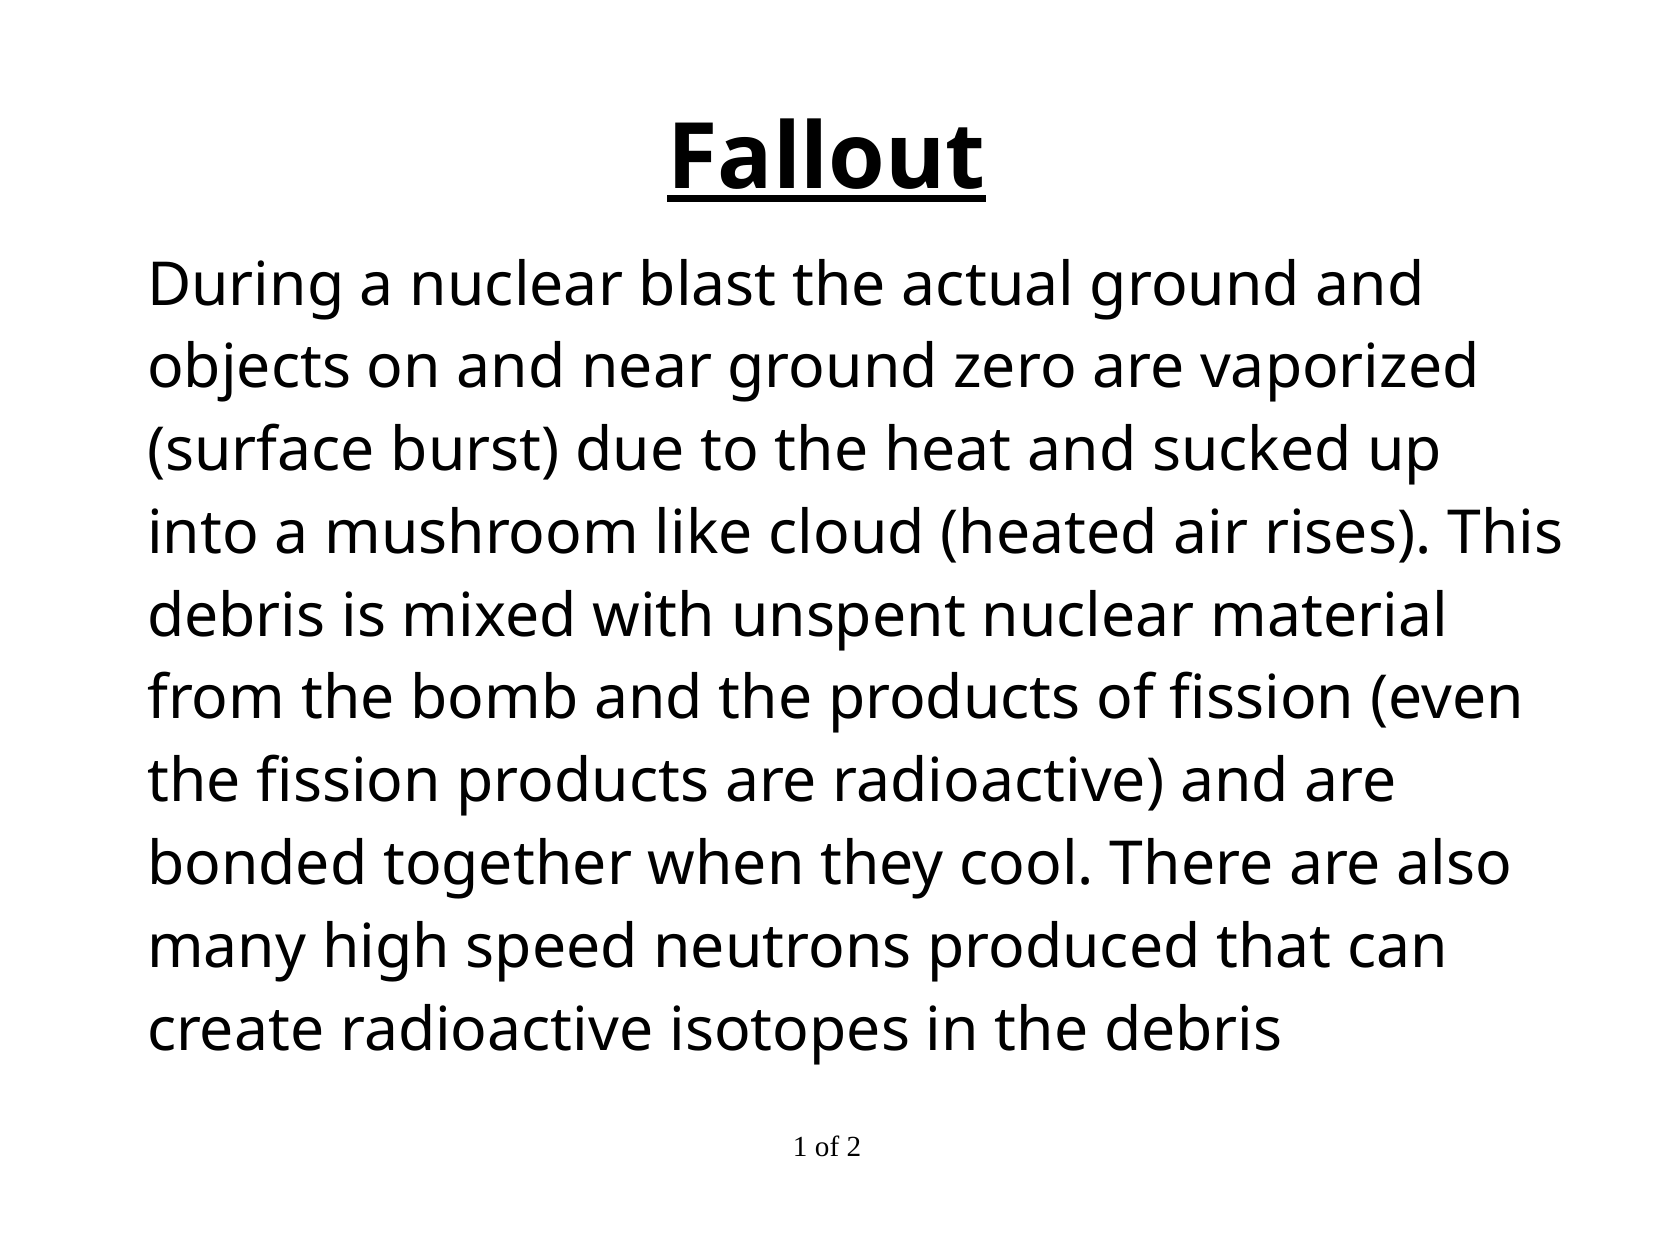

# Fallout
During a nuclear blast the actual ground and objects on and near ground zero are vaporized (surface burst) due to the heat and sucked up into a mushroom like cloud (heated air rises). This debris is mixed with unspent nuclear material from the bomb and the products of fission (even the fission products are radioactive) and are bonded together when they cool. There are also many high speed neutrons produced that can create radioactive isotopes in the debris
1 of 2